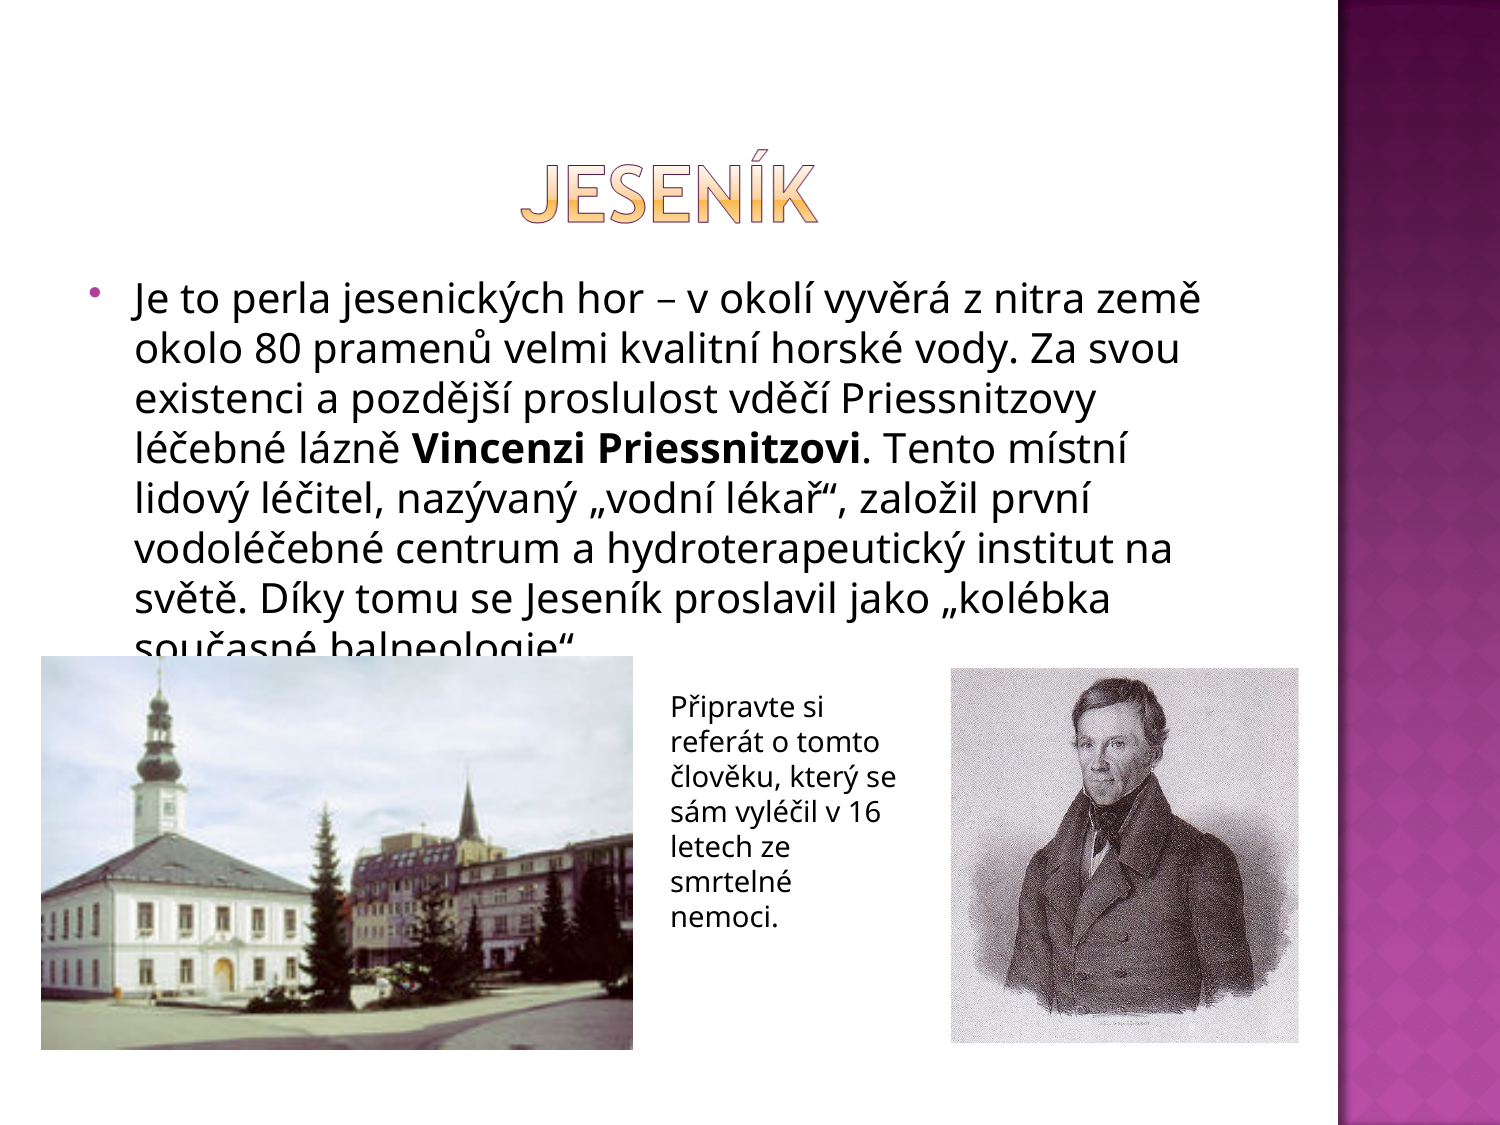

# Je to perla jesenických hor − v okolí vyvěrá z nitra země okolo 80 pramenů velmi kvalitní horské vody. Za svou existenci a pozdější proslulost vděčí Priessnitzovy léčebné lázně Vincenzi Priessnitzovi. Tento místní lidový léčitel, nazývaný „vodní lékař“, založil první vodoléčebné centrum a hydroterapeutický institut na světě. Díky tomu se Jeseník proslavil jako „kolébka současné balneologie“.
Připravte si referát o tomto člověku, který se sám vyléčil v 16 letech ze smrtelné nemoci.